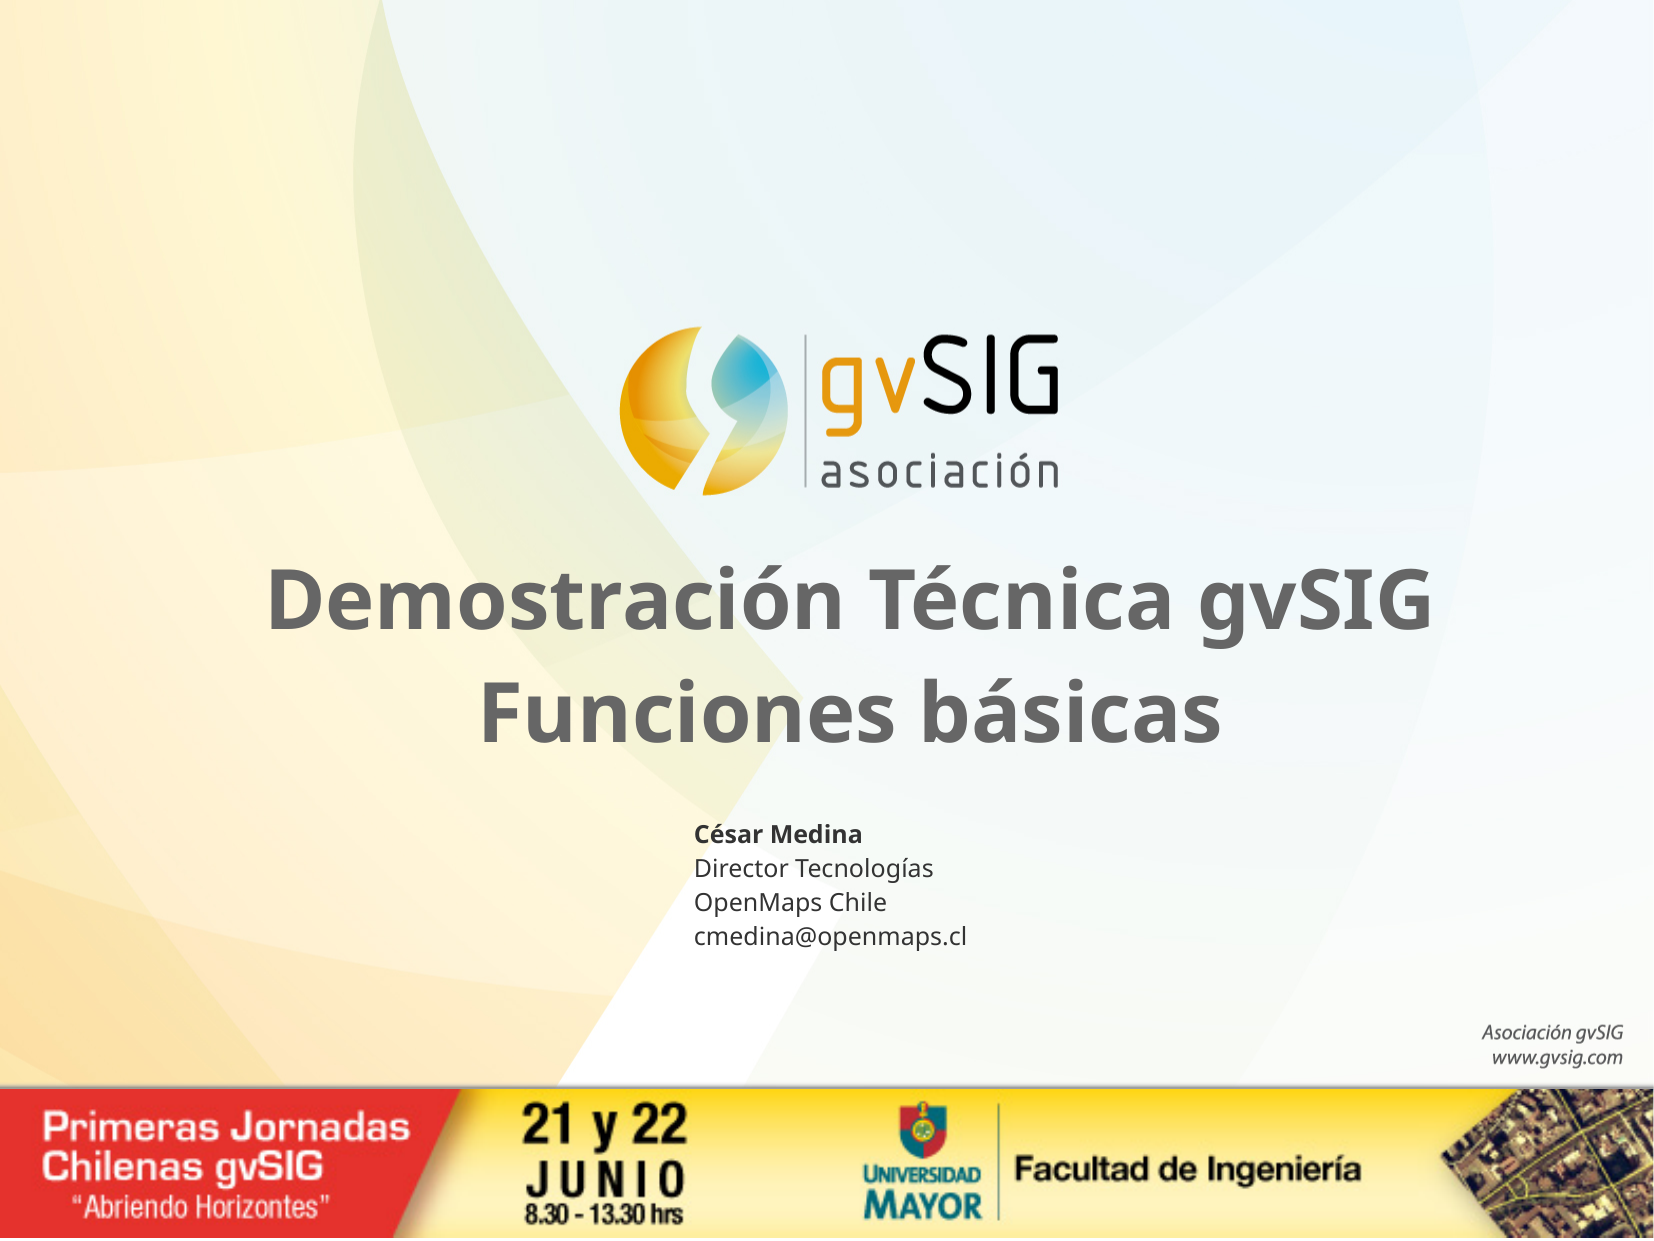

# Demostración Técnica gvSIG Funciones básicas
César Medina
Director Tecnologías
OpenMaps Chile
cmedina@openmaps.cl